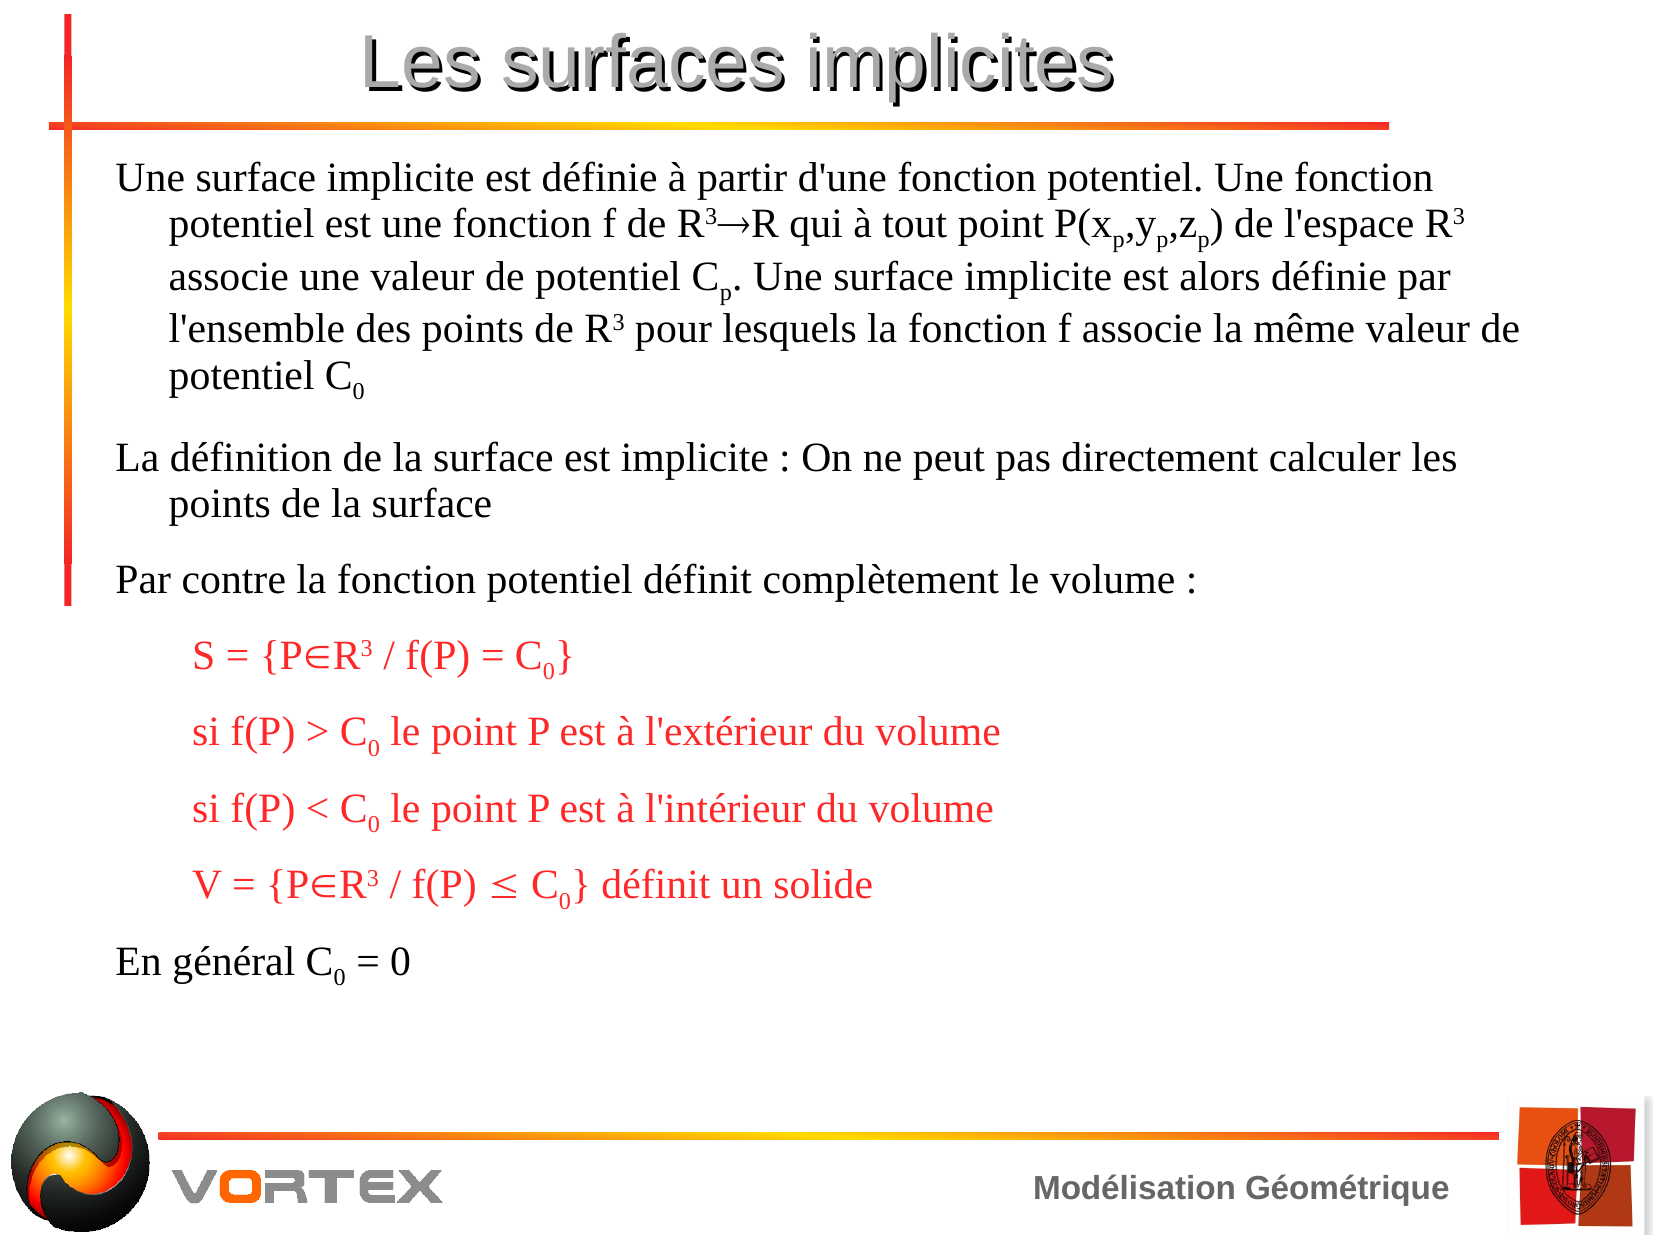

# Les surfaces implicites
Une surface implicite est définie à partir d'une fonction potentiel. Une fonction potentiel est une fonction f de R3R qui à tout point P(xp,yp,zp) de l'espace R3 associe une valeur de potentiel Cp. Une surface implicite est alors définie par l'ensemble des points de R3 pour lesquels la fonction f associe la même valeur de potentiel C0
La définition de la surface est implicite : On ne peut pas directement calculer les points de la surface
Par contre la fonction potentiel définit complètement le volume :
S = {PR3 / f(P) = C0}
si f(P) > C0 le point P est à l'extérieur du volume
si f(P) < C0 le point P est à l'intérieur du volume
V = {PR3 / f(P)  C0} définit un solide
En général C0 = 0